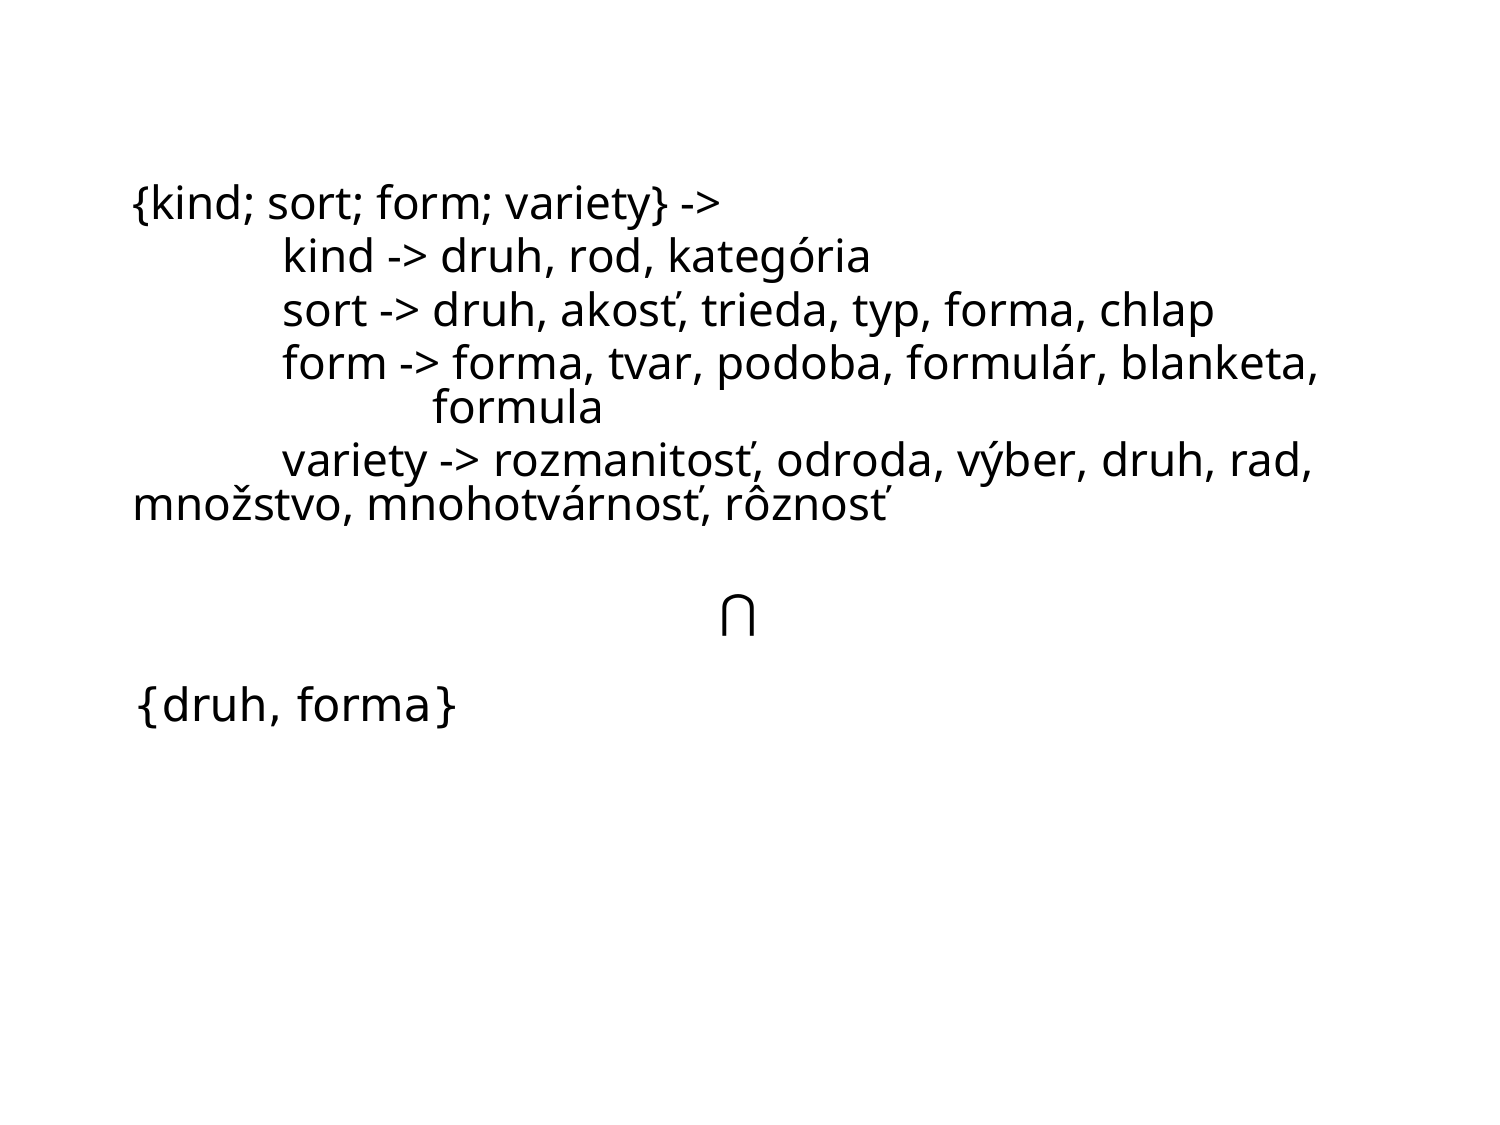

{kind; sort; form; variety} ->
	kind -> druh, rod, kategória
	sort -> druh, akosť, trieda, typ, forma, chlap
	form -> forma, tvar, podoba, formulár, blanketa, 			formula
	variety -> rozmanitosť, odroda, výber, druh, rad, množstvo, mnohotvárnosť, rôznosť
⋂
{druh, forma}